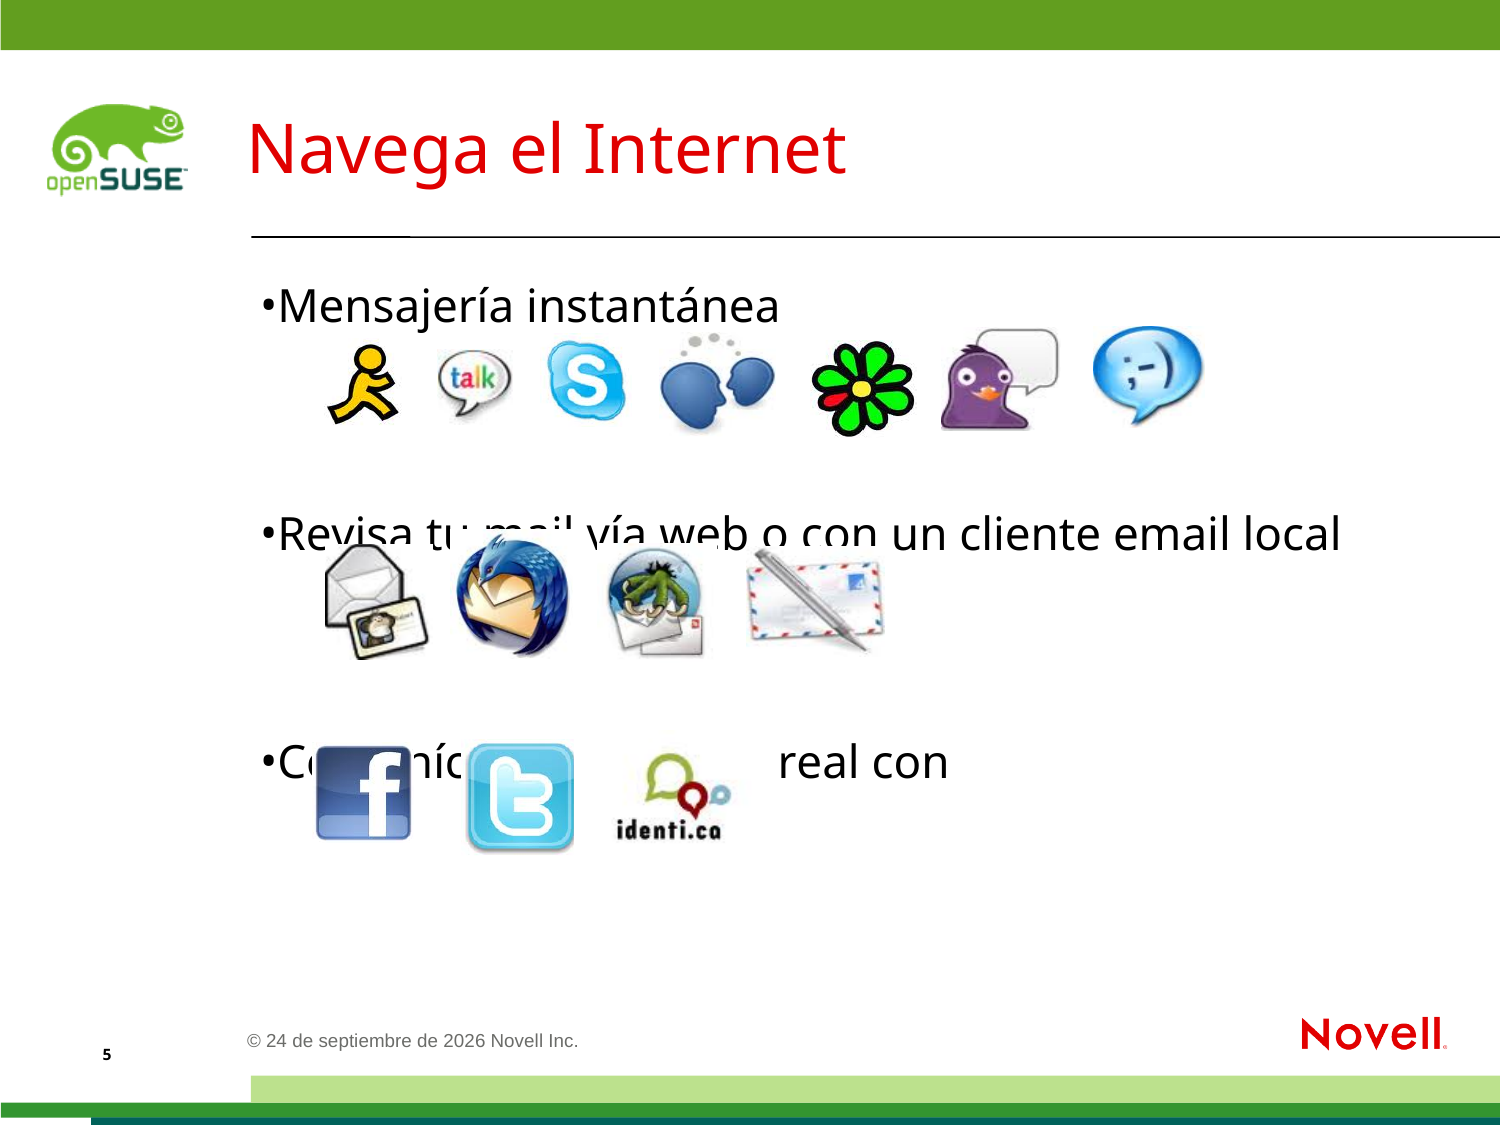

# Navega el Internet
Mensajería instantánea
Revisa tu mail vía web o con un cliente email local
Comunícate en tiempo real con